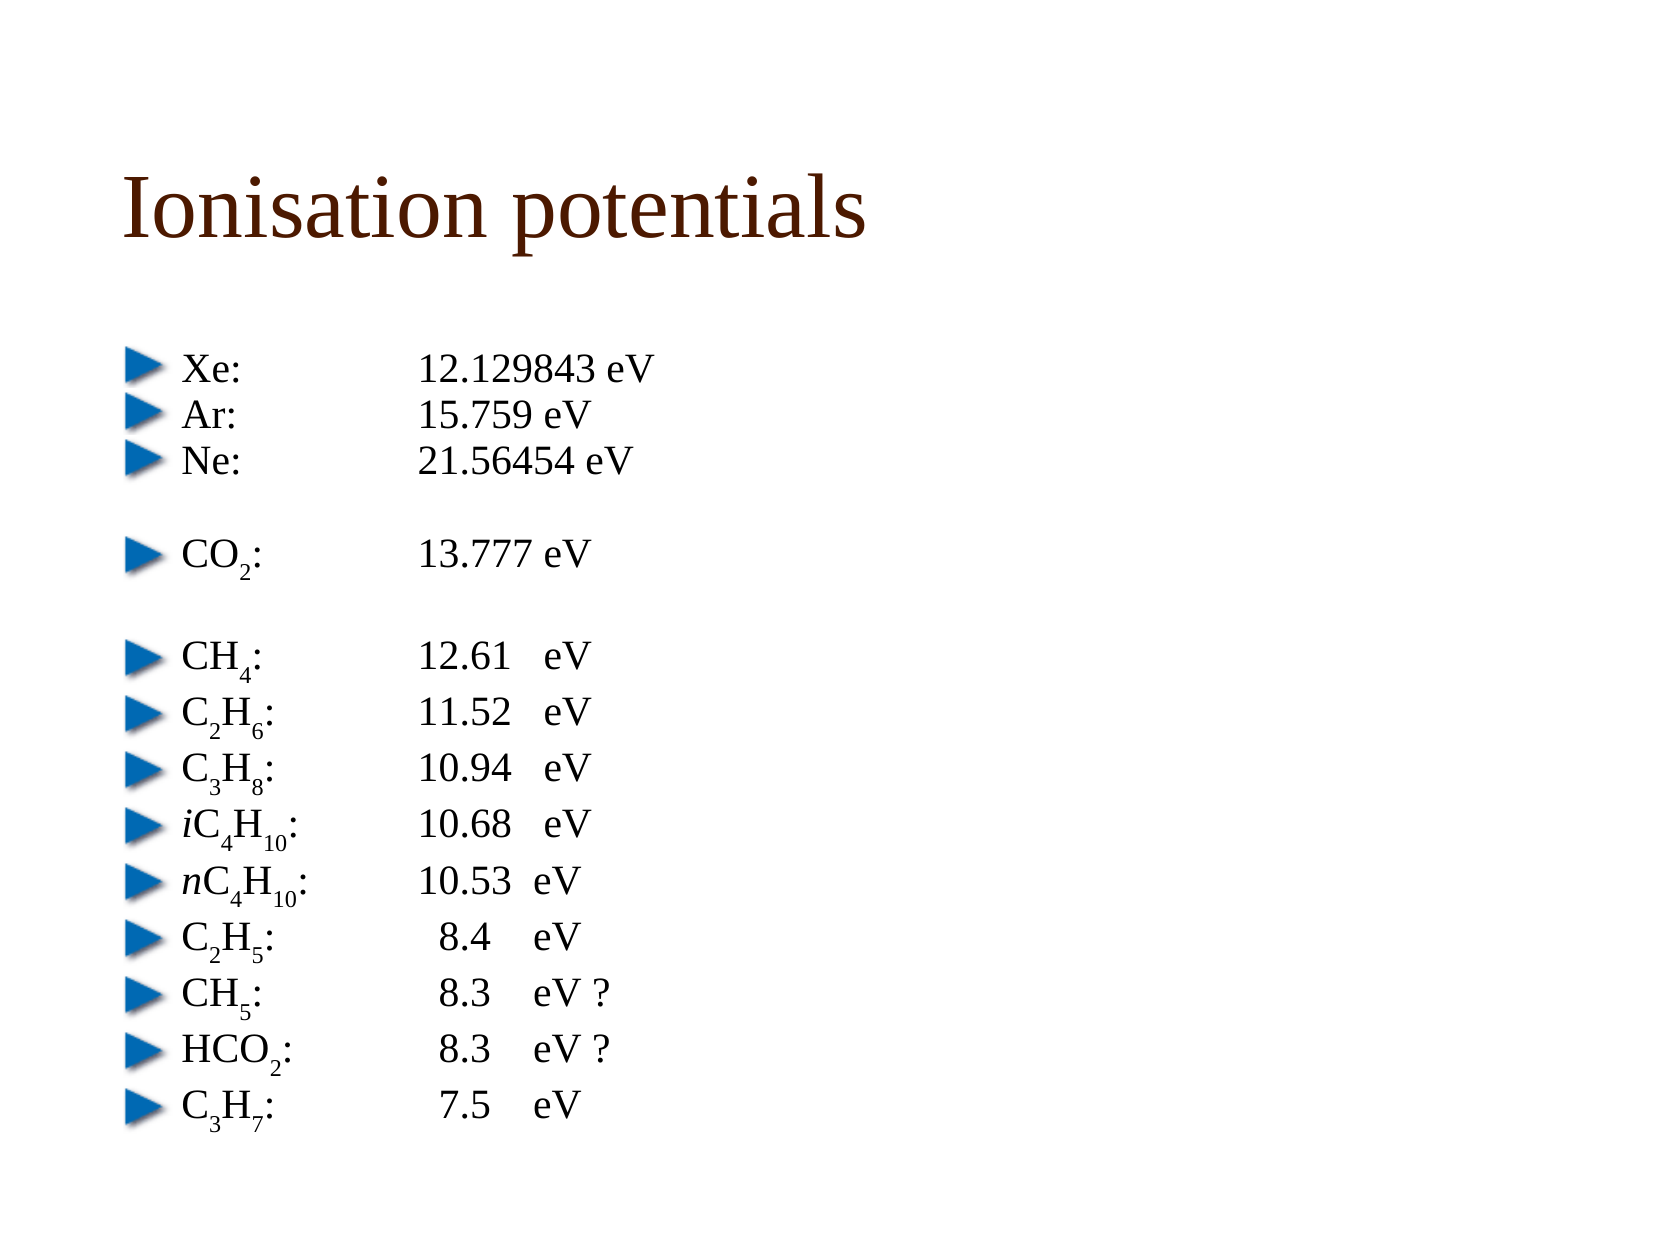

# Ionisation potentials
Xe: 		12.129843 eV
Ar:		15.759 eV
Ne:		21.56454 eV
CO2:		13.777 eV
CH4:		12.61 eV
C2H6:		11.52 eV
C3H8:		10.94 eV
iC4H10:		10.68 eV
nC4H10:	10.53 eV
C2H5:		 8.4 eV
CH5:		 8.3 eV ?
HCO2:		 8.3 eV ?
C3H7:		 7.5 eV